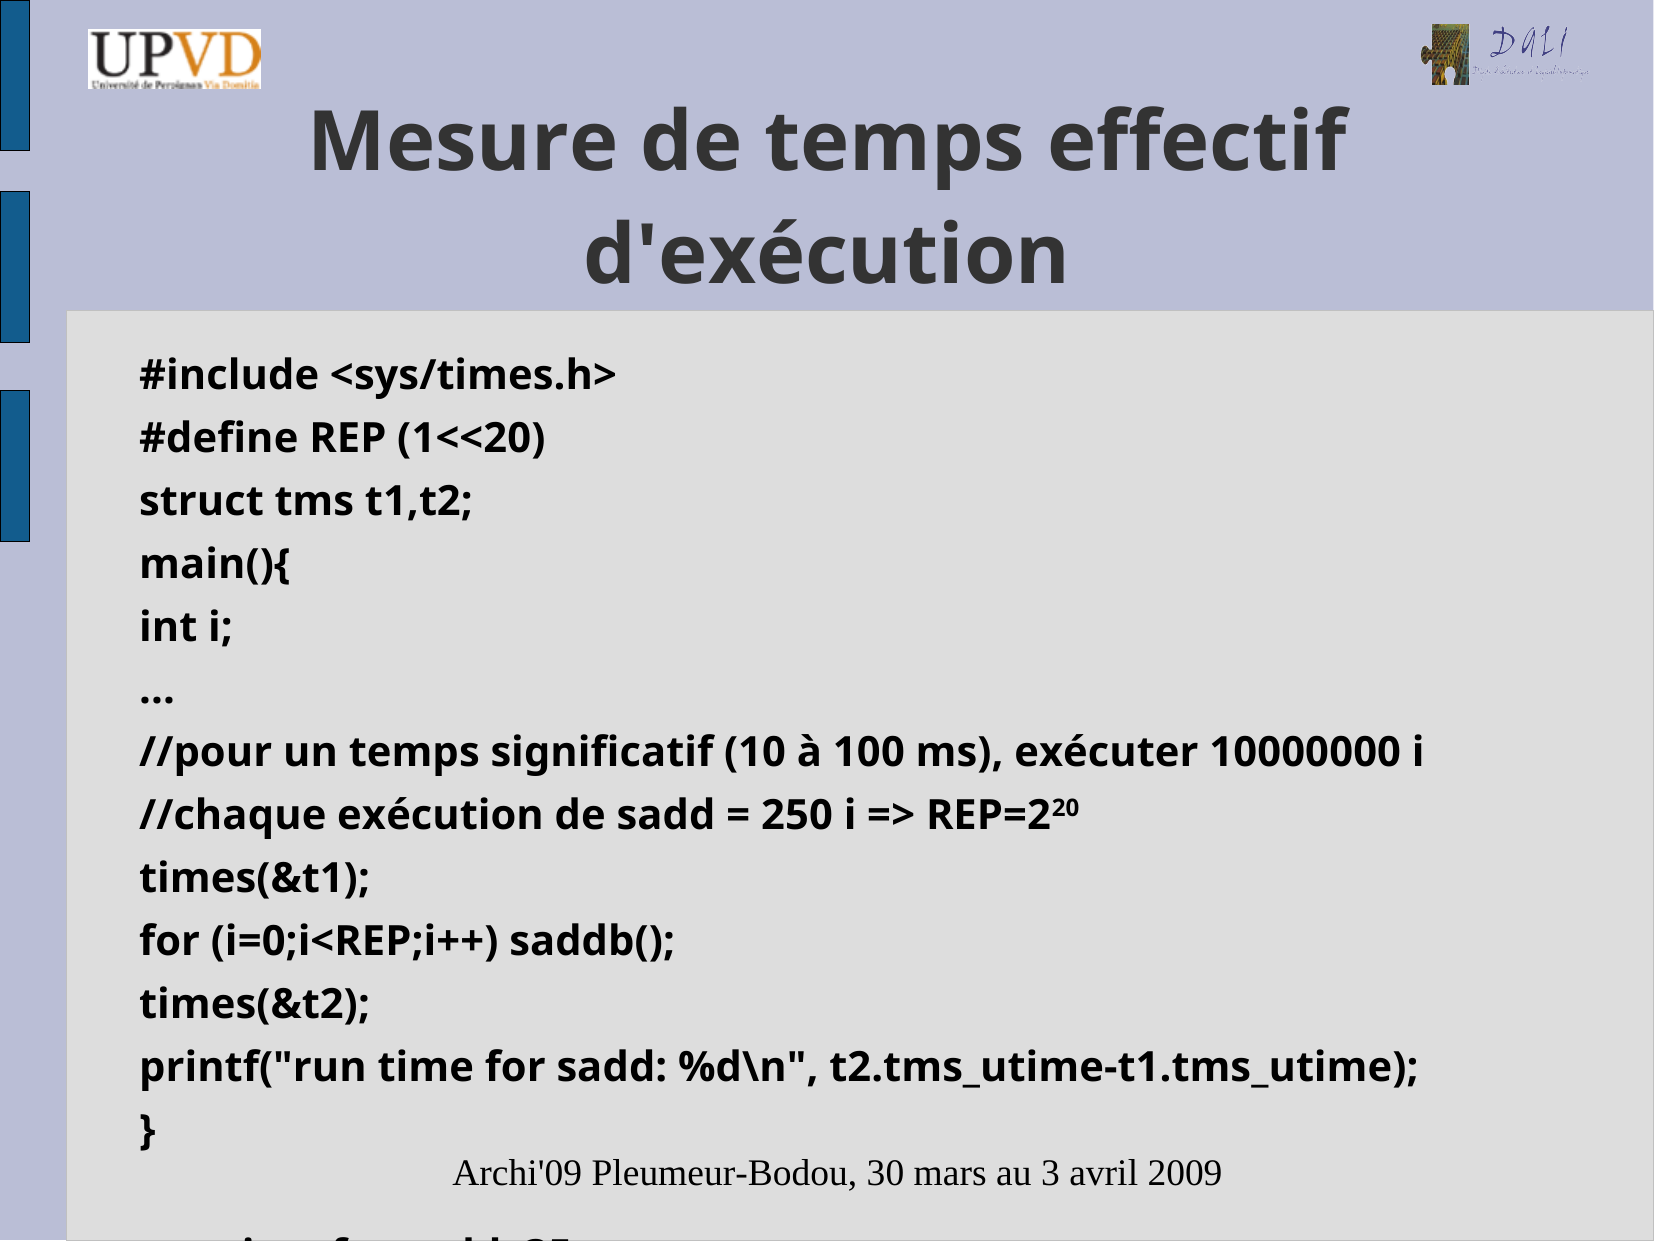

# Mesure de temps effectif d'exécution
#include <sys/times.h>
#define REP (1<<20)
struct tms t1,t2;
main(){
int i;
...
//pour un temps significatif (10 à 100 ms), exécuter 10000000 i
//chaque exécution de sadd = 250 i => REP=220
times(&t1);
for (i=0;i<REP;i++) saddb();
times(&t2);
printf("run time for sadd: %d\n", t2.tms_utime-t1.tms_utime);
}
run time for sadd: 35
Archi'09 Pleumeur-Bodou, 30 mars au 3 avril 2009